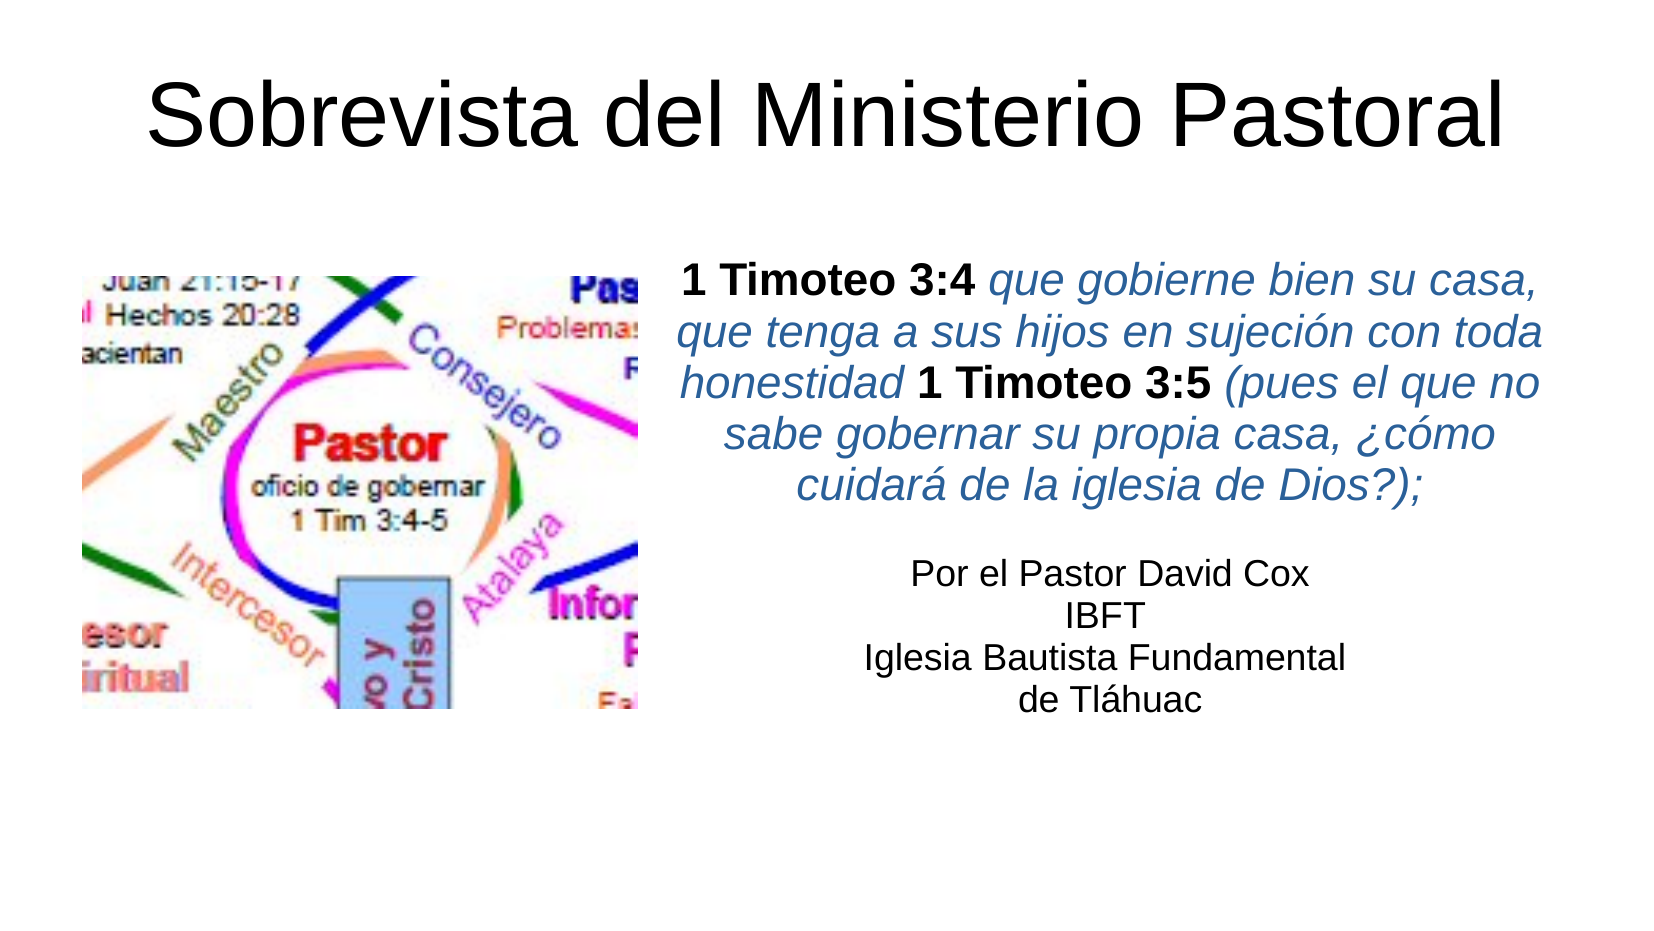

# Sobrevista del Ministerio Pastoral
1 Timoteo 3:4 que gobierne bien su casa, que tenga a sus hijos en sujeción con toda honestidad 1 Timoteo 3:5 ​(pues el que no sabe gobernar su propia casa, ¿cómo cuidará de la iglesia de Dios?);
Por el Pastor David Cox
IBFT
Iglesia Bautista Fundamental
de Tláhuac